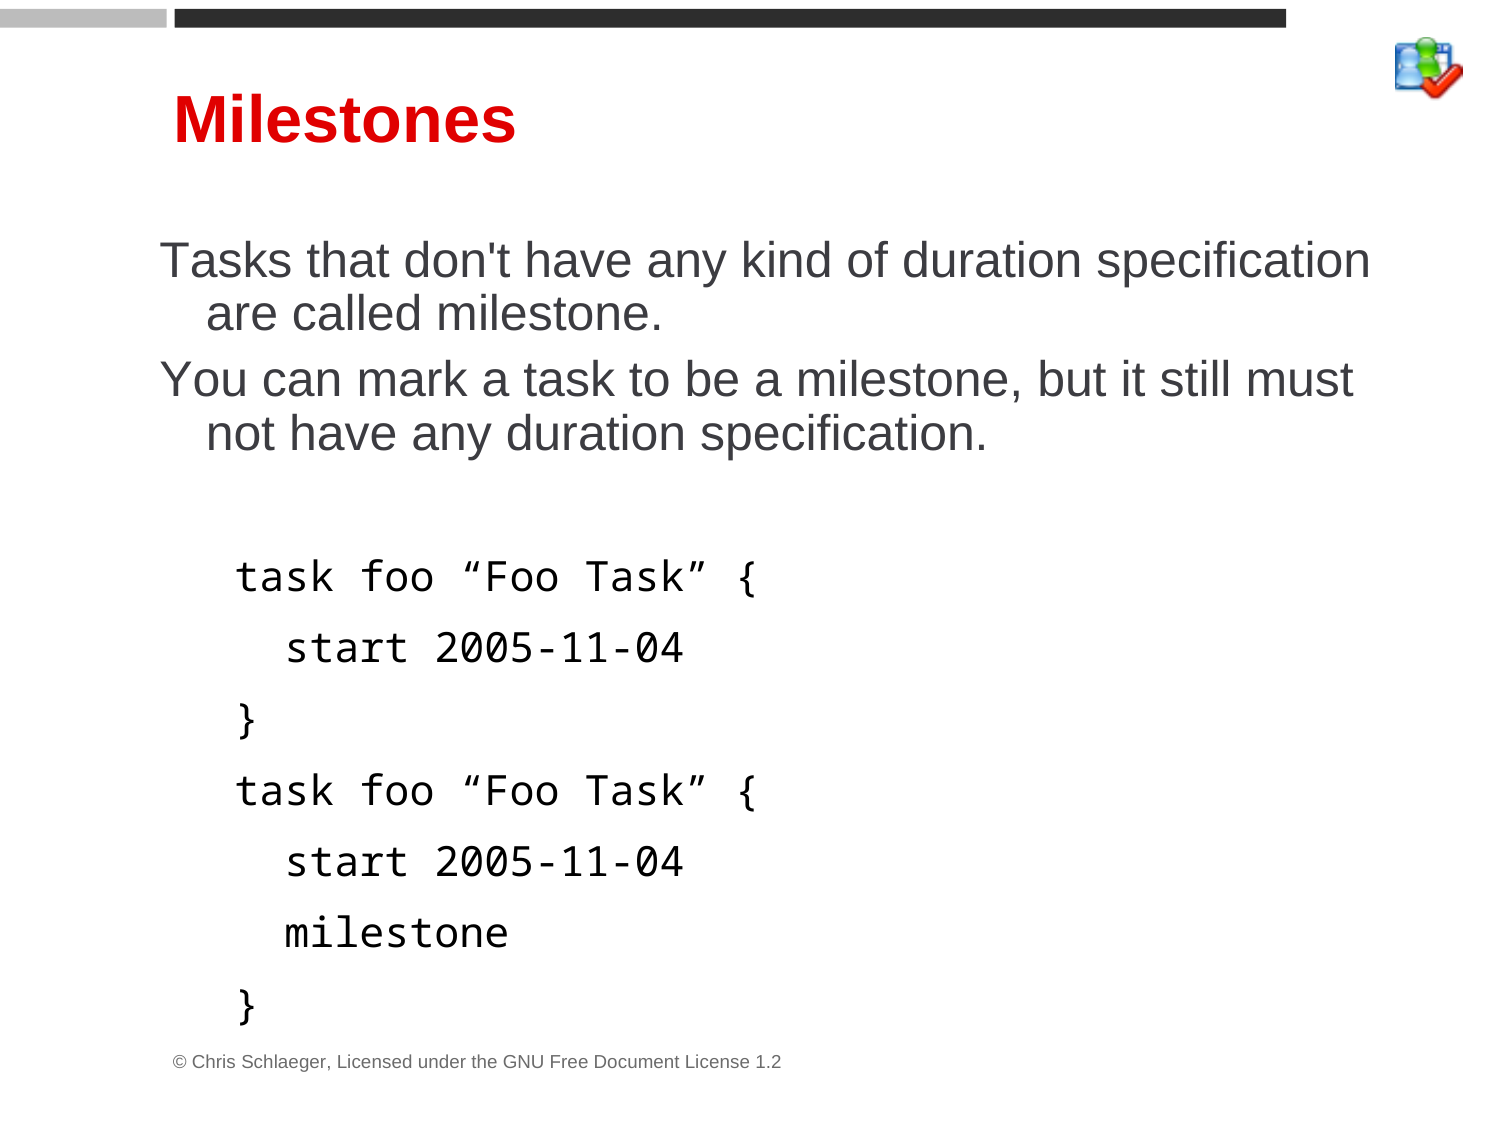

# Milestones
Tasks that don't have any kind of duration specification are called milestone.
You can mark a task to be a milestone, but it still must not have any duration specification.
task foo “Foo Task” {
 start 2005-11-04
}
task foo “Foo Task” {
 start 2005-11-04
 milestone
}